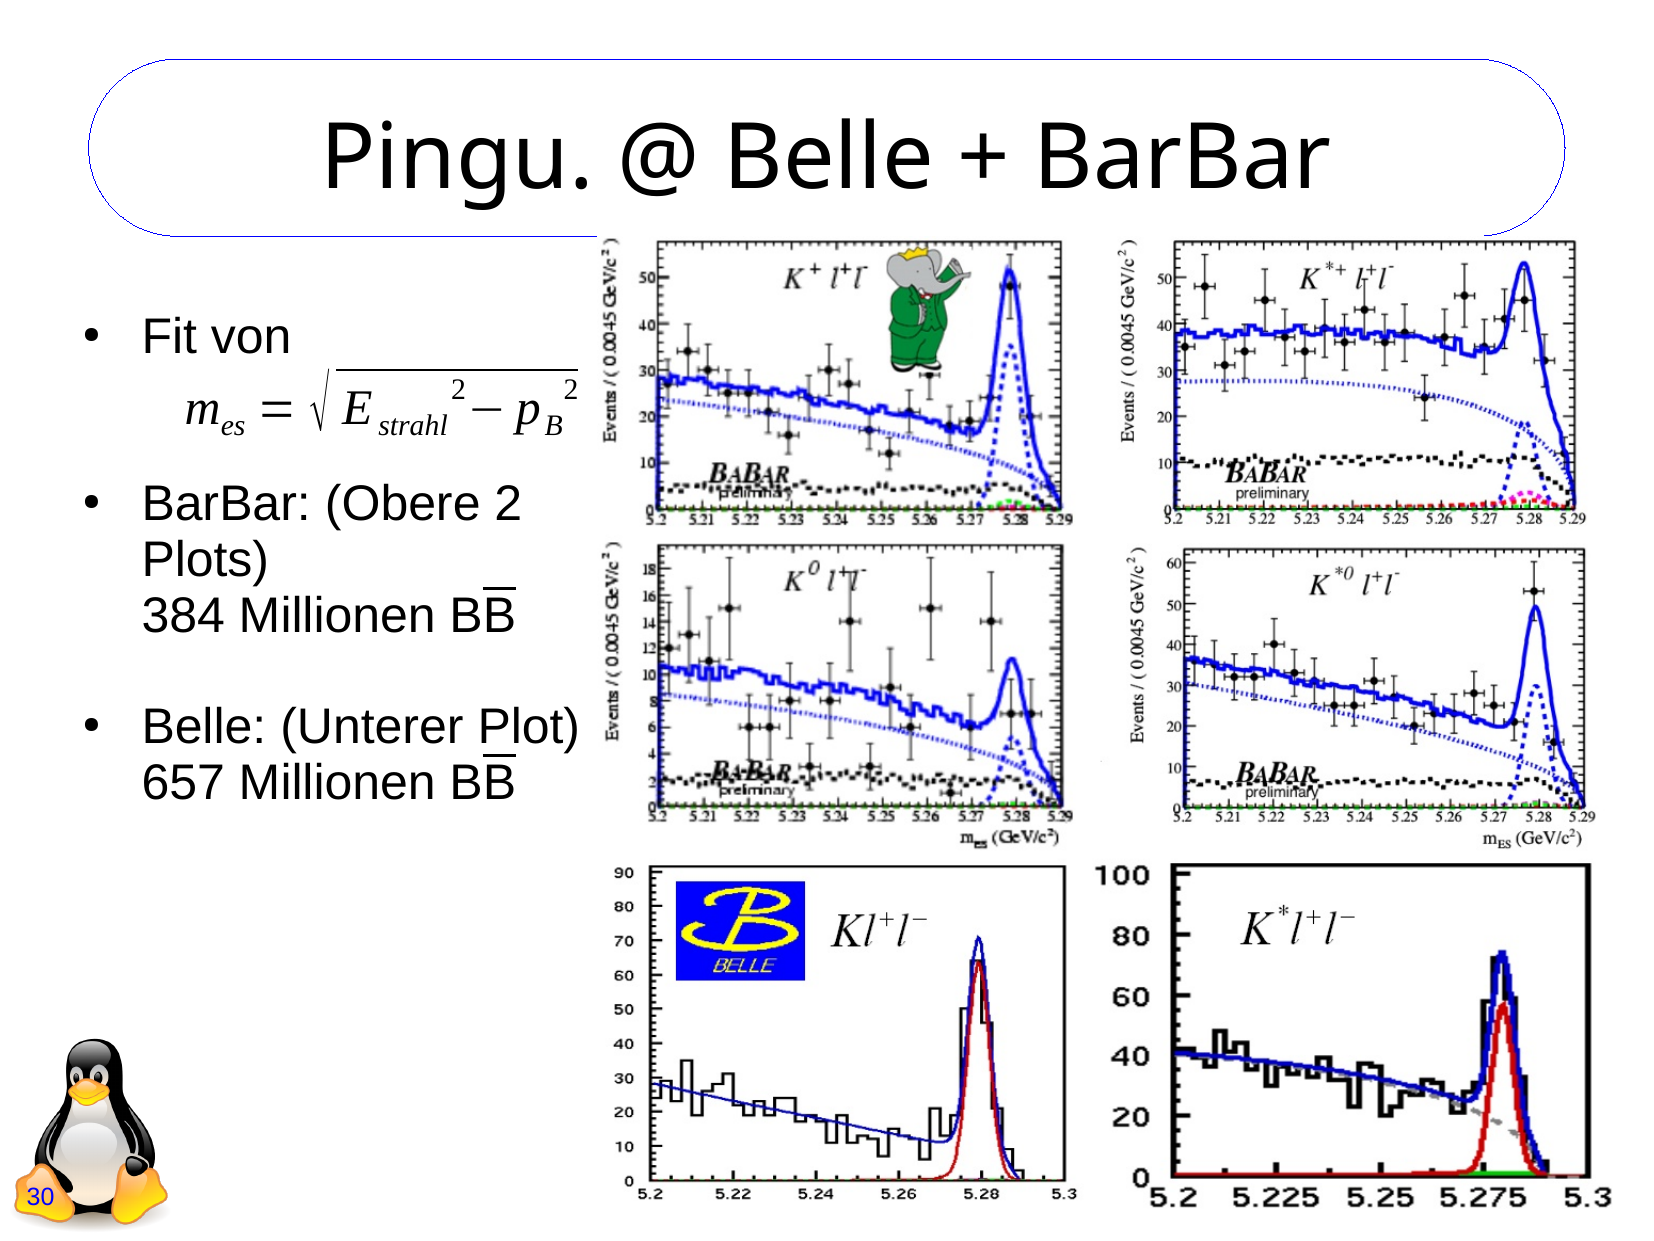

# Pingu. @ Belle + BarBar
Fit von
BarBar: (Obere 2 Plots)
384 Millionen BB
Belle: (Unterer Plot)
657 Millionen BB